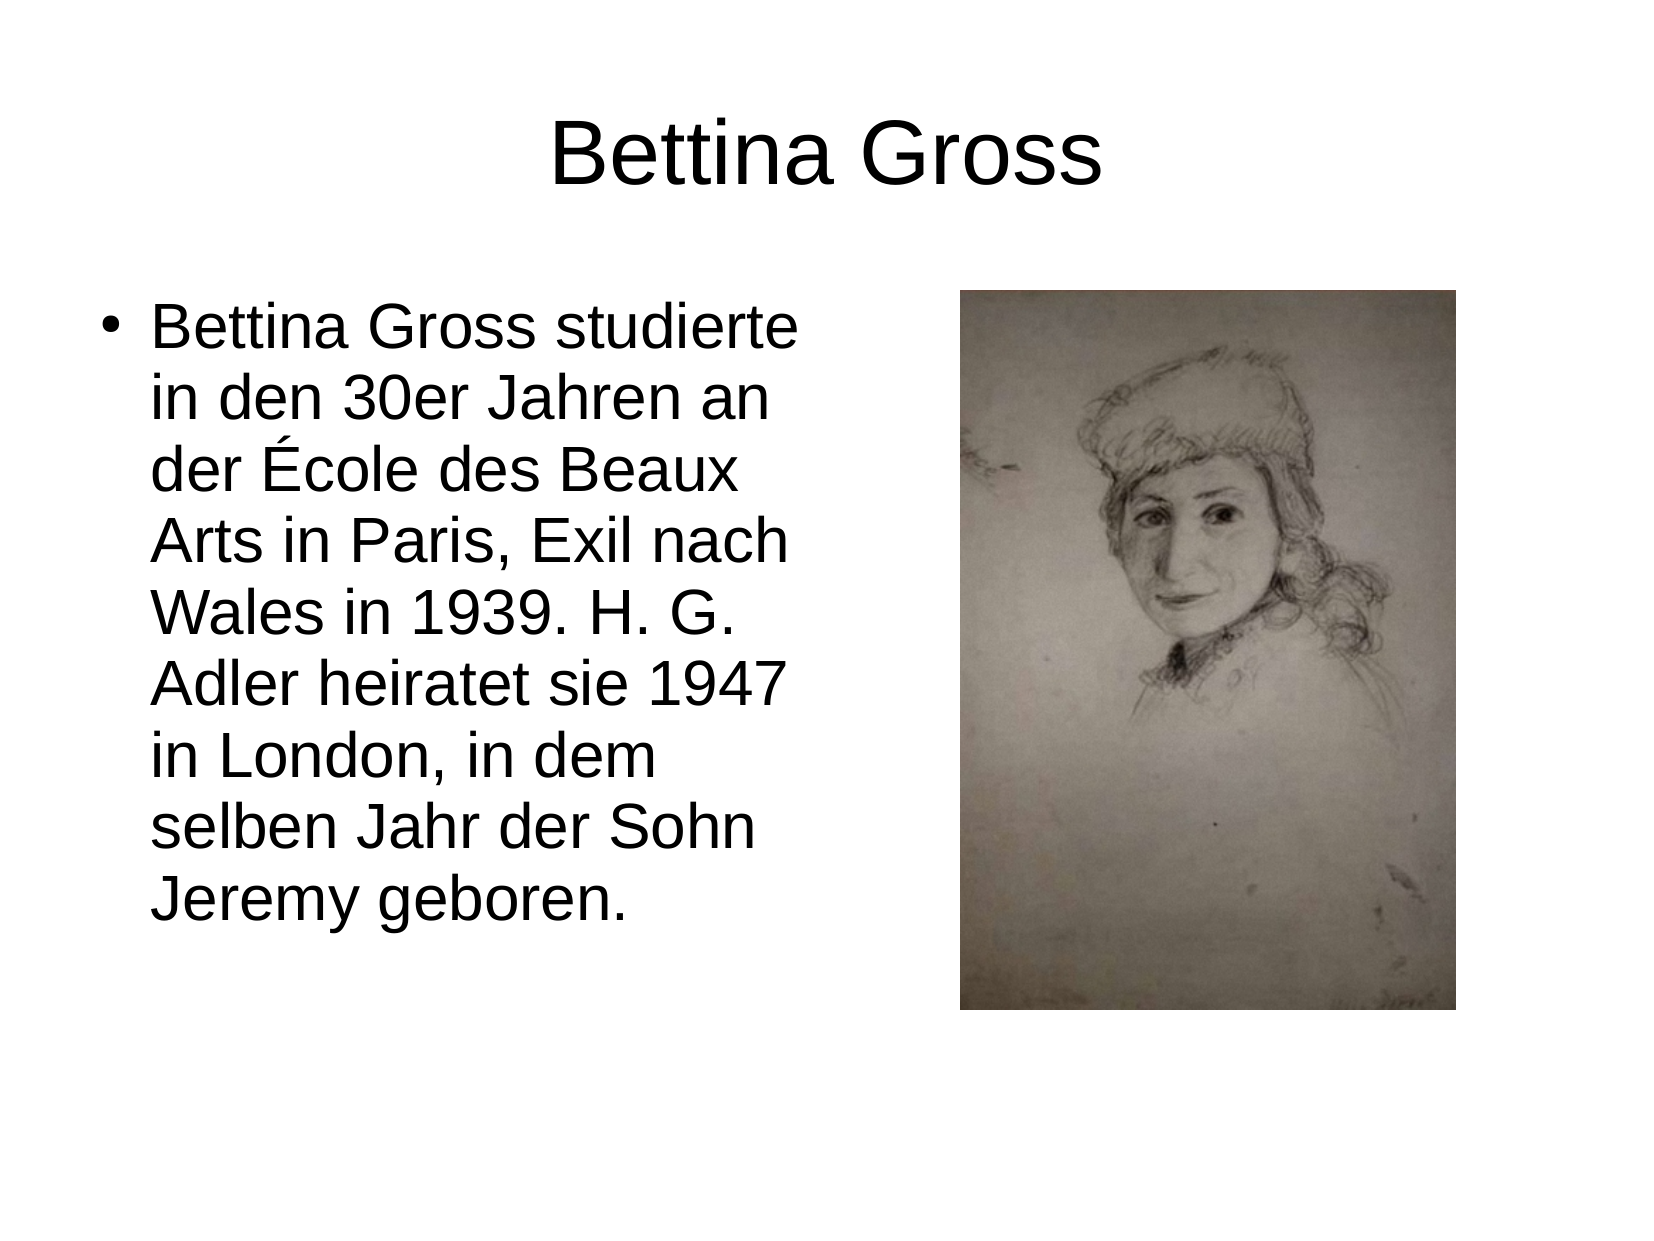

# Bettina Gross
Bettina Gross studierte in den 30er Jahren an der École des Beaux Arts in Paris, Exil nach Wales in 1939. H. G. Adler heiratet sie 1947 in London, in dem selben Jahr der Sohn Jeremy geboren.